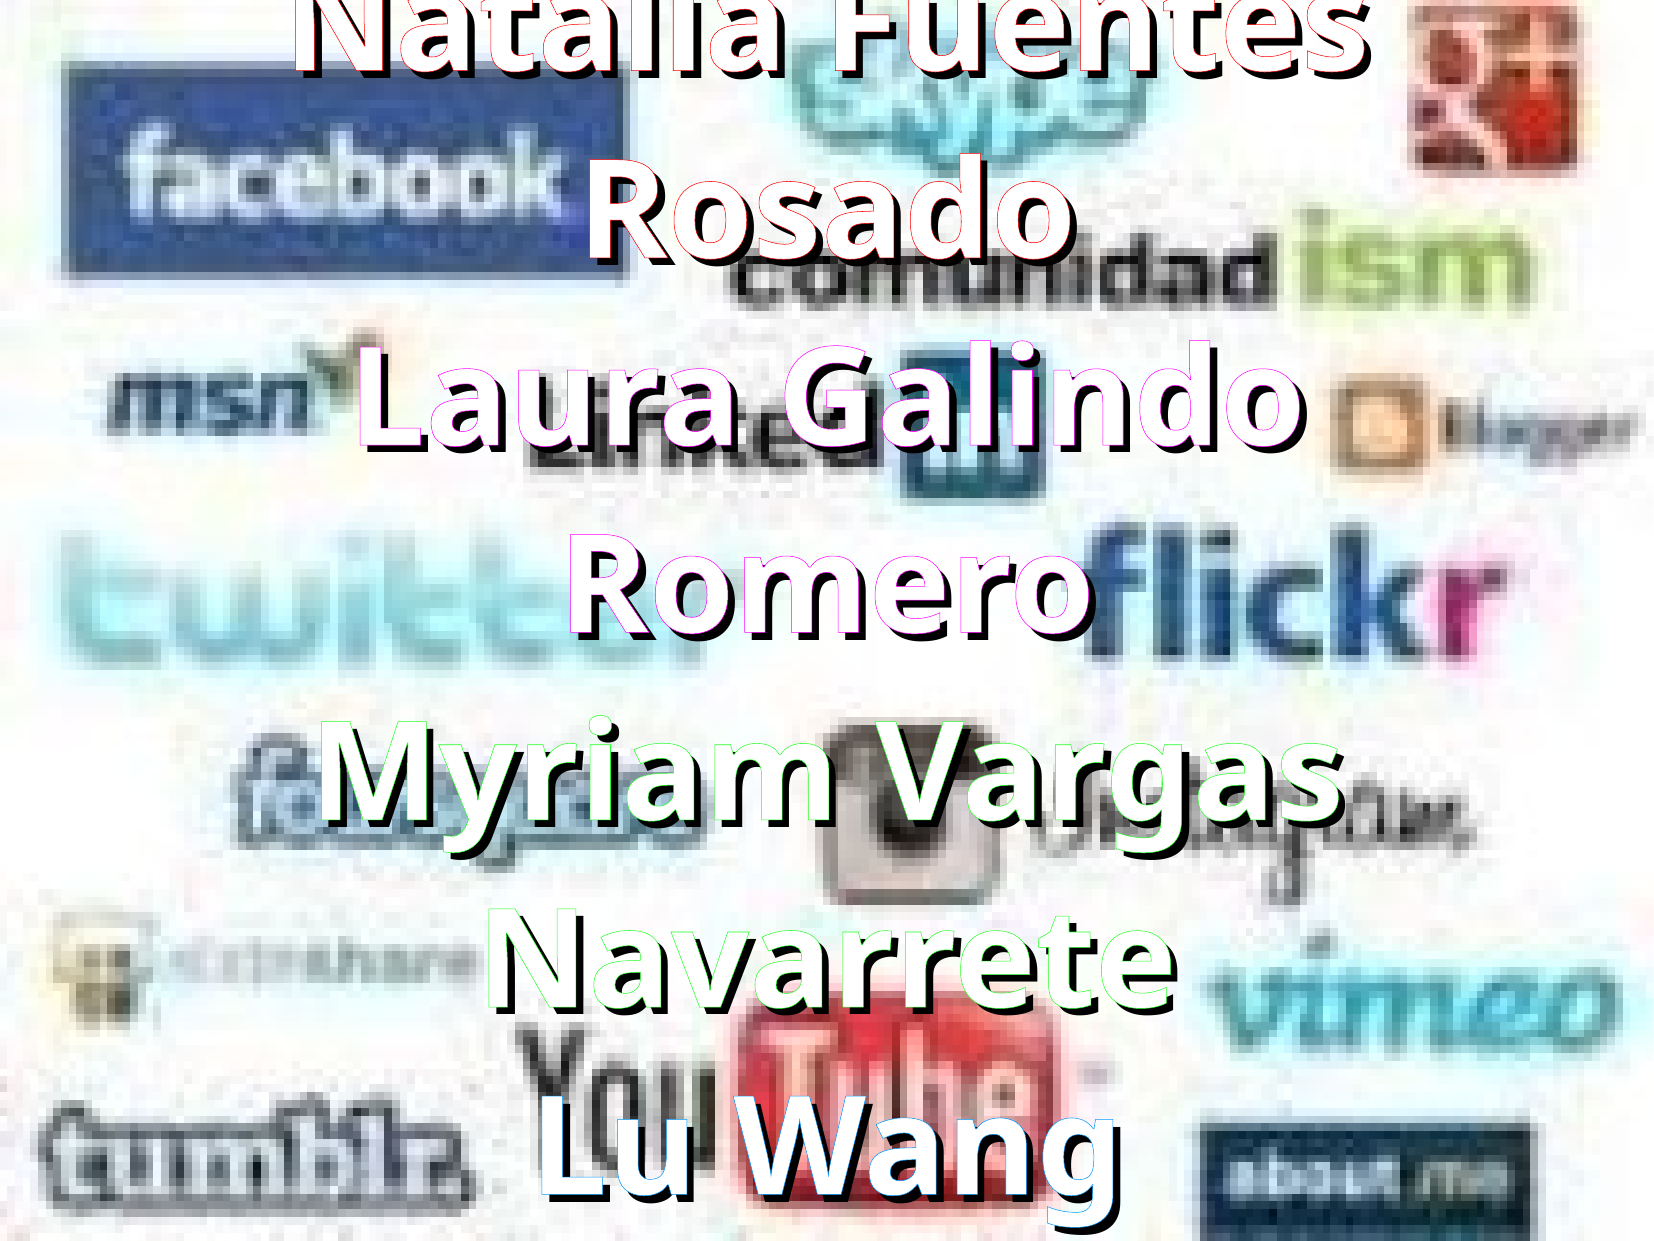

# Natalia Fuentes Rosado
Laura Galindo Romero
Myriam Vargas Navarrete
Lu Wang